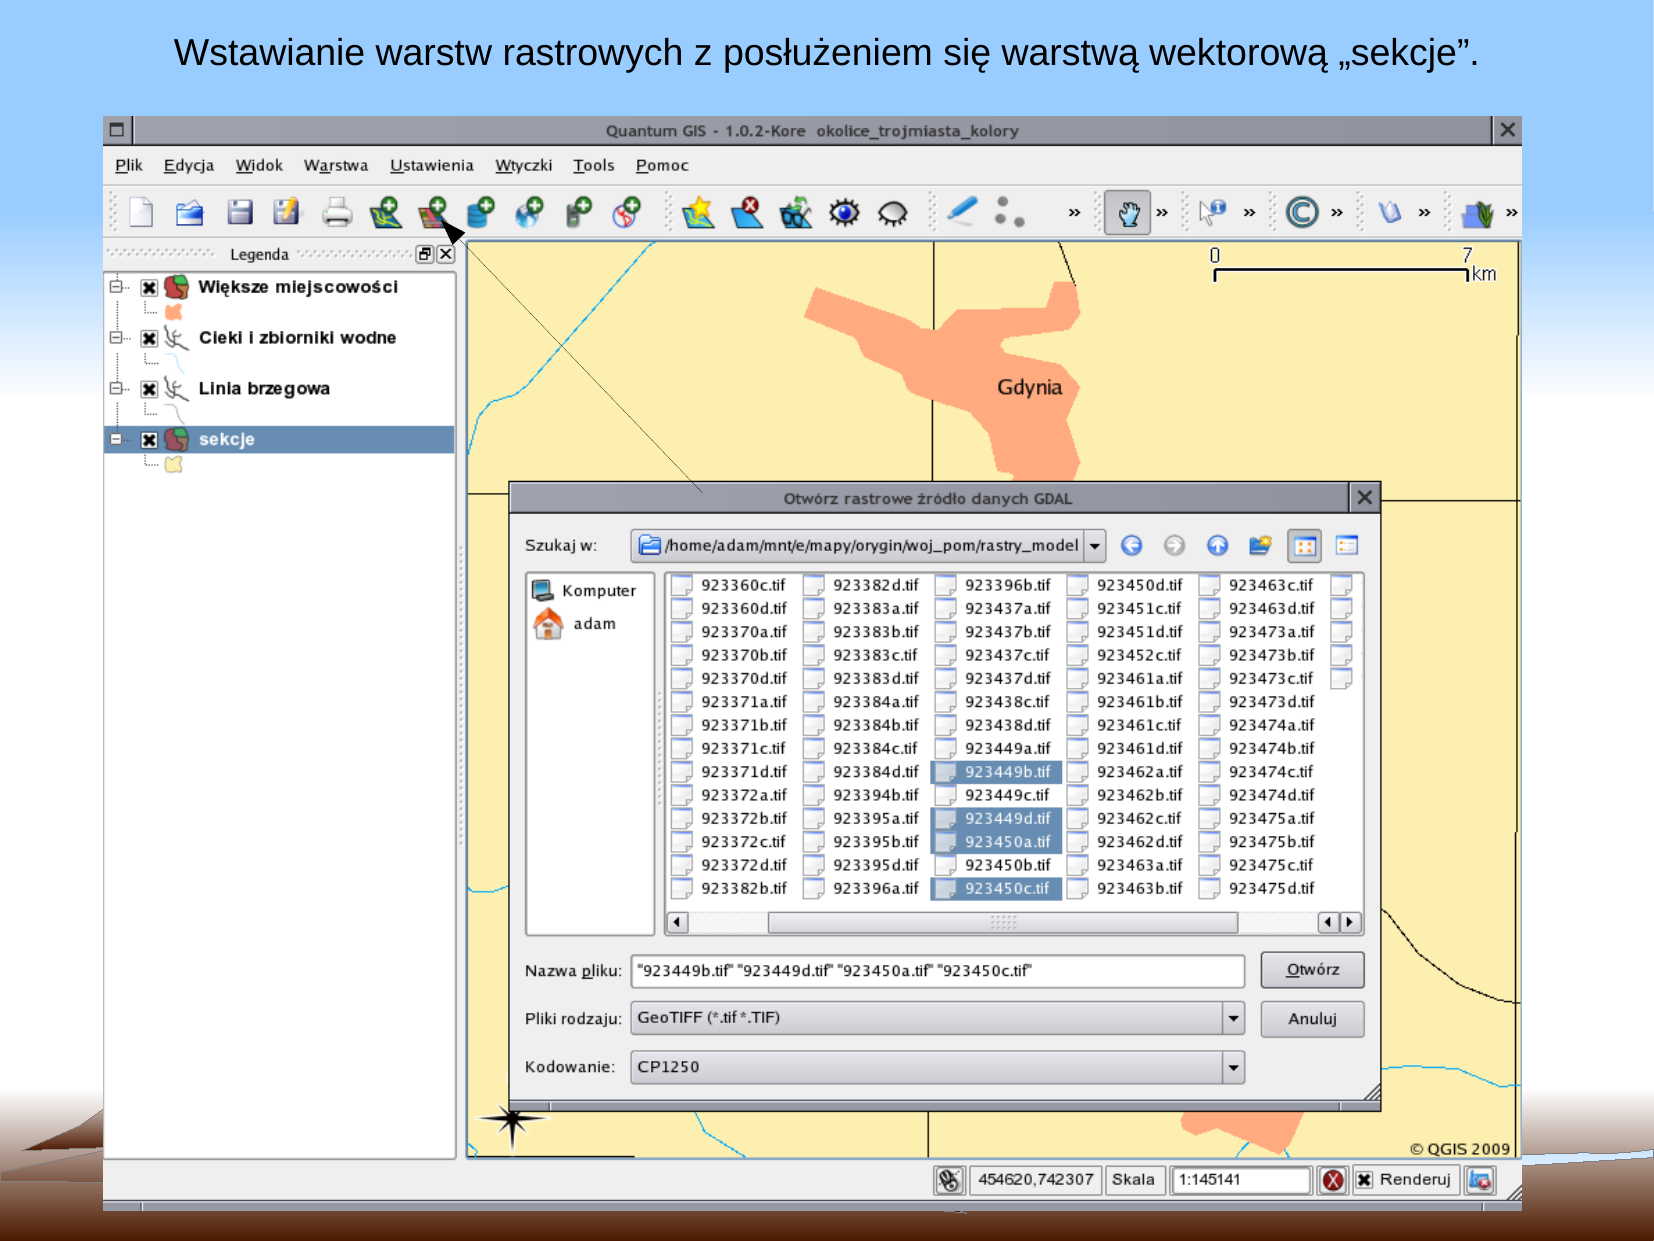

Wstawianie warstw rastrowych z posłużeniem się warstwą wektorową „sekcje”.